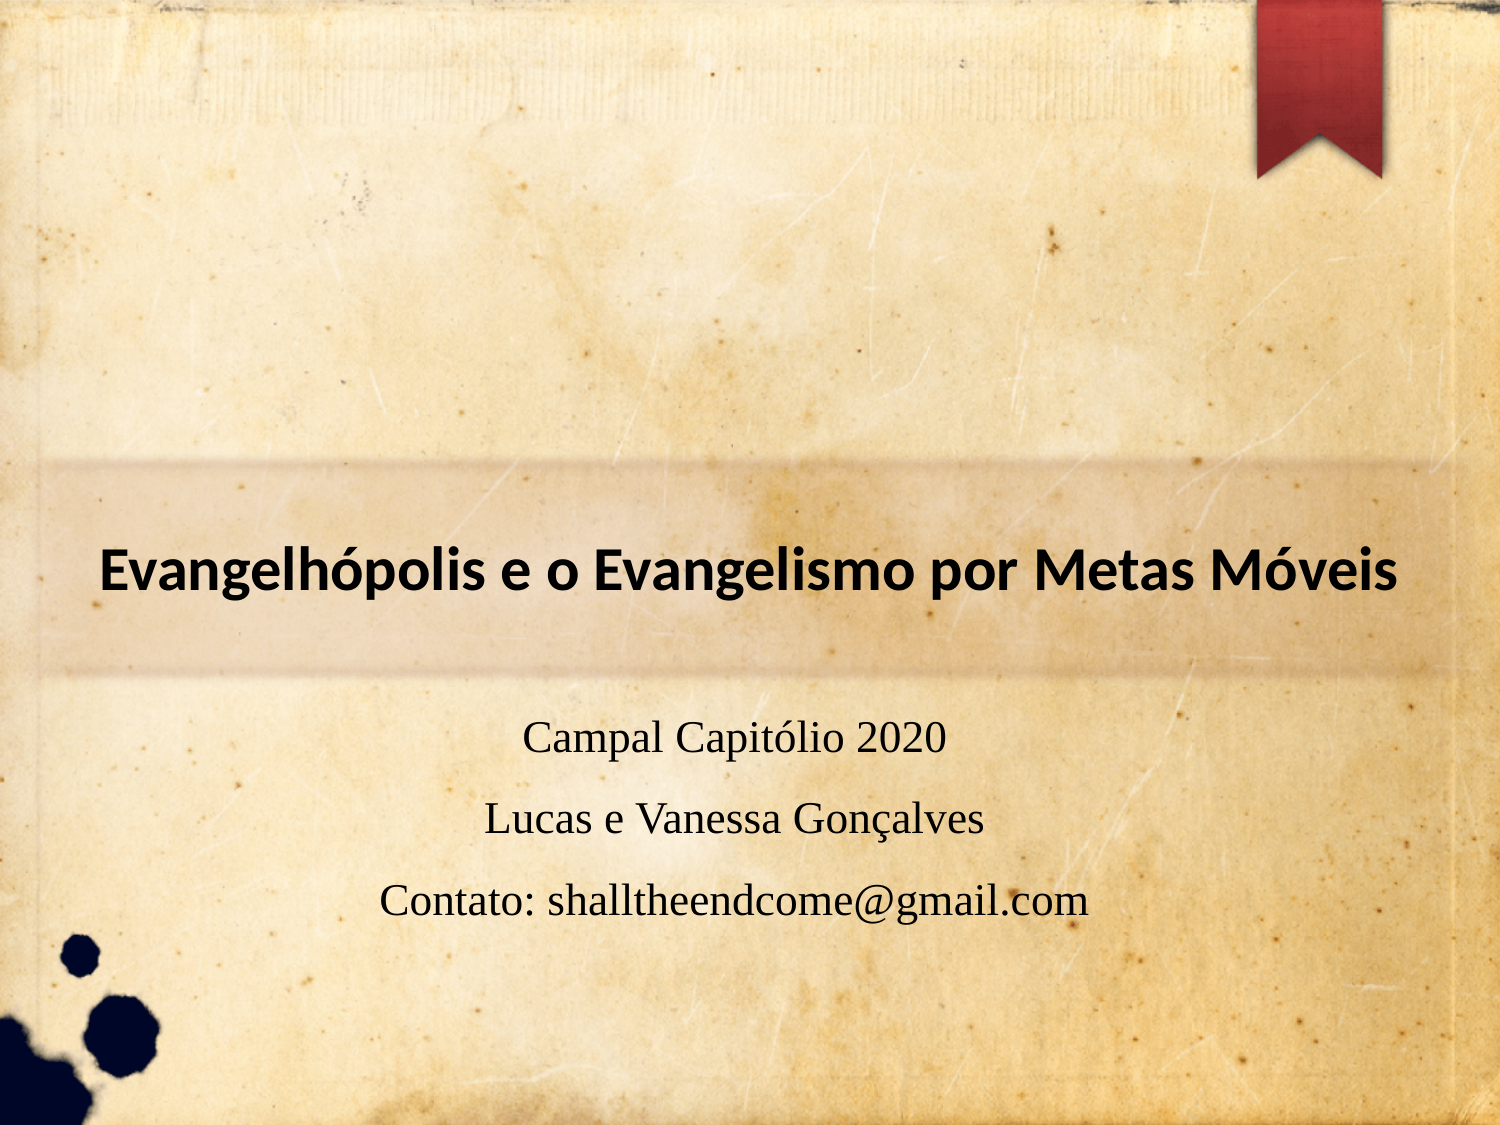

# Evangelhópolis e o Evangelismo por Metas Móveis
Campal Capitólio 2020
Lucas e Vanessa Gonçalves
Contato: shalltheendcome@gmail.com